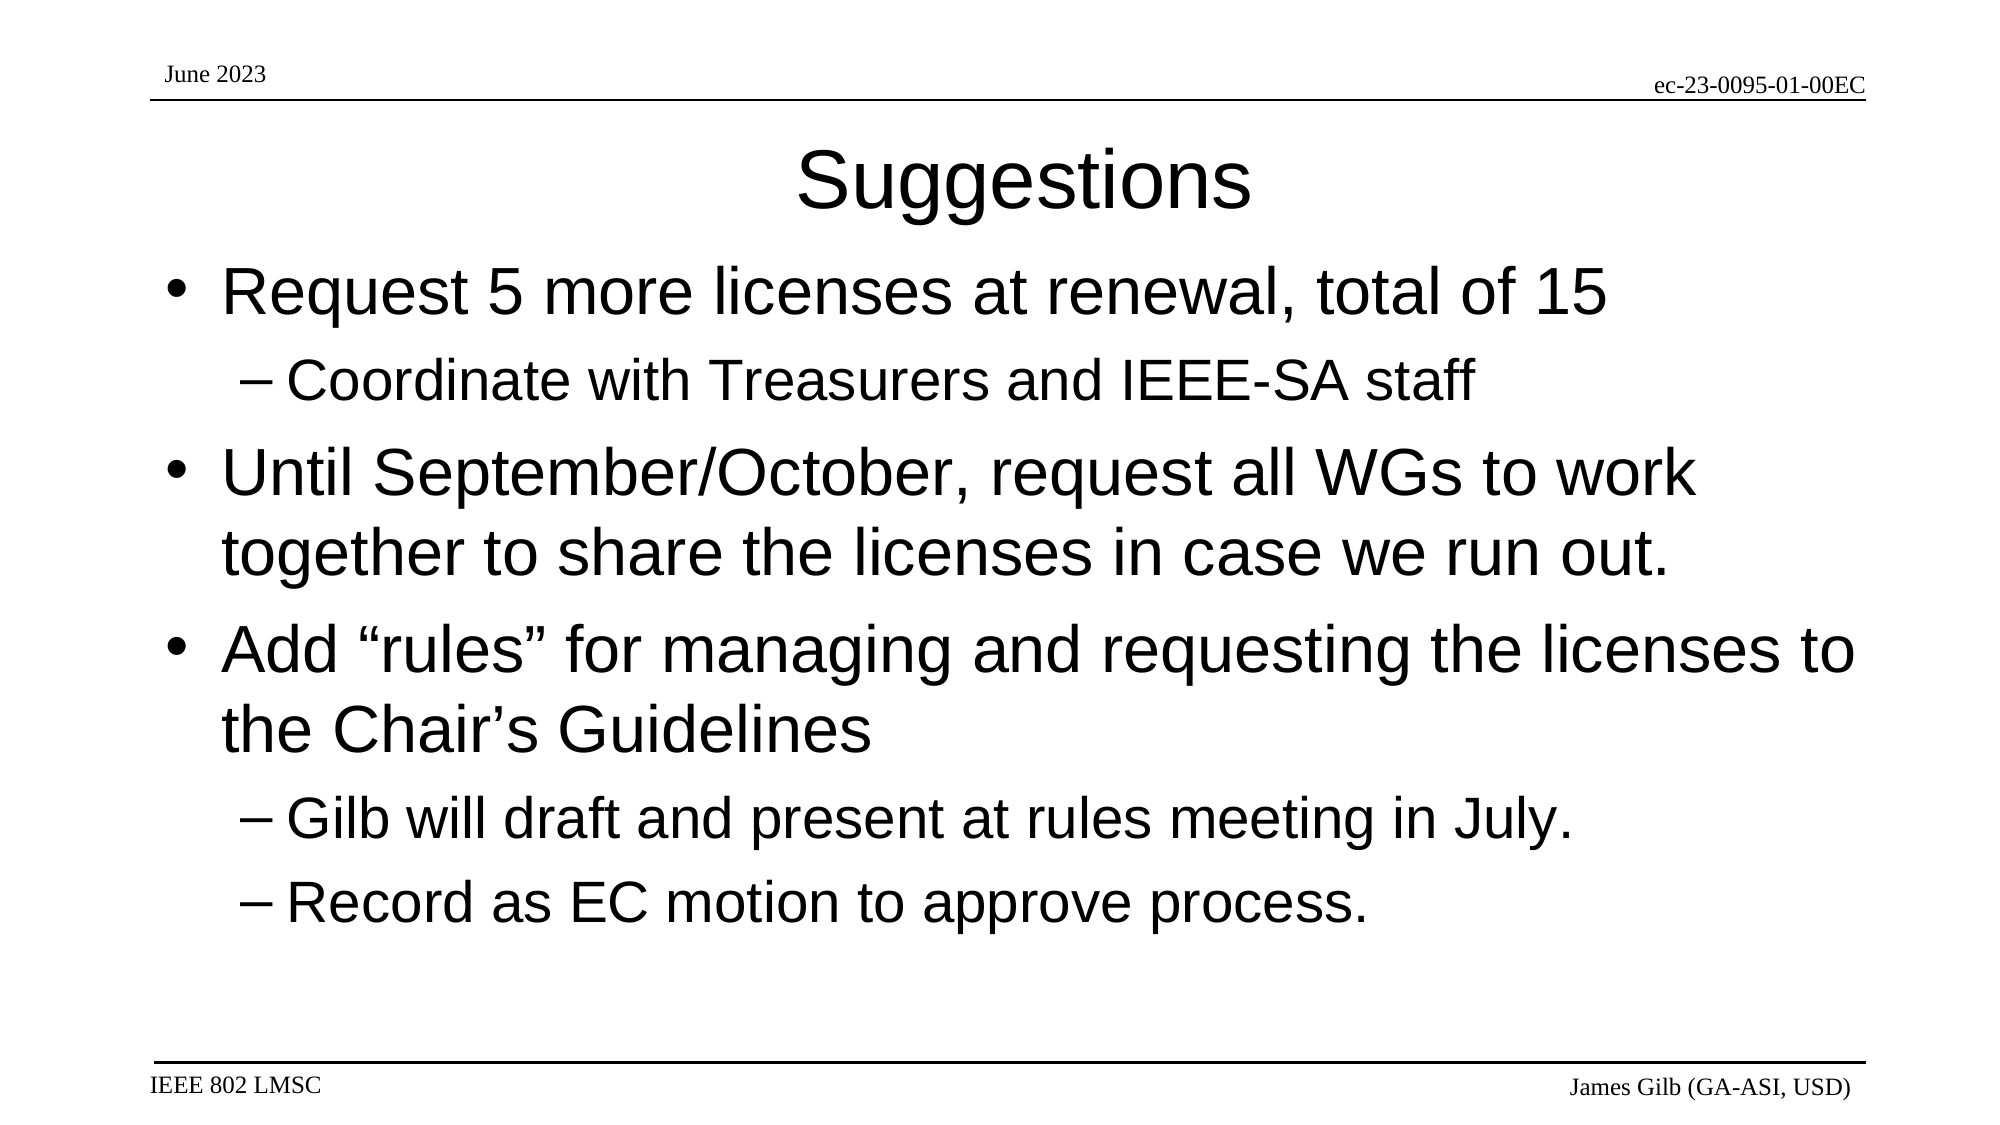

# Suggestions
Request 5 more licenses at renewal, total of 15
Coordinate with Treasurers and IEEE-SA staff
Until September/October, request all WGs to work together to share the licenses in case we run out.
Add “rules” for managing and requesting the licenses to the Chair’s Guidelines
Gilb will draft and present at rules meeting in July.
Record as EC motion to approve process.